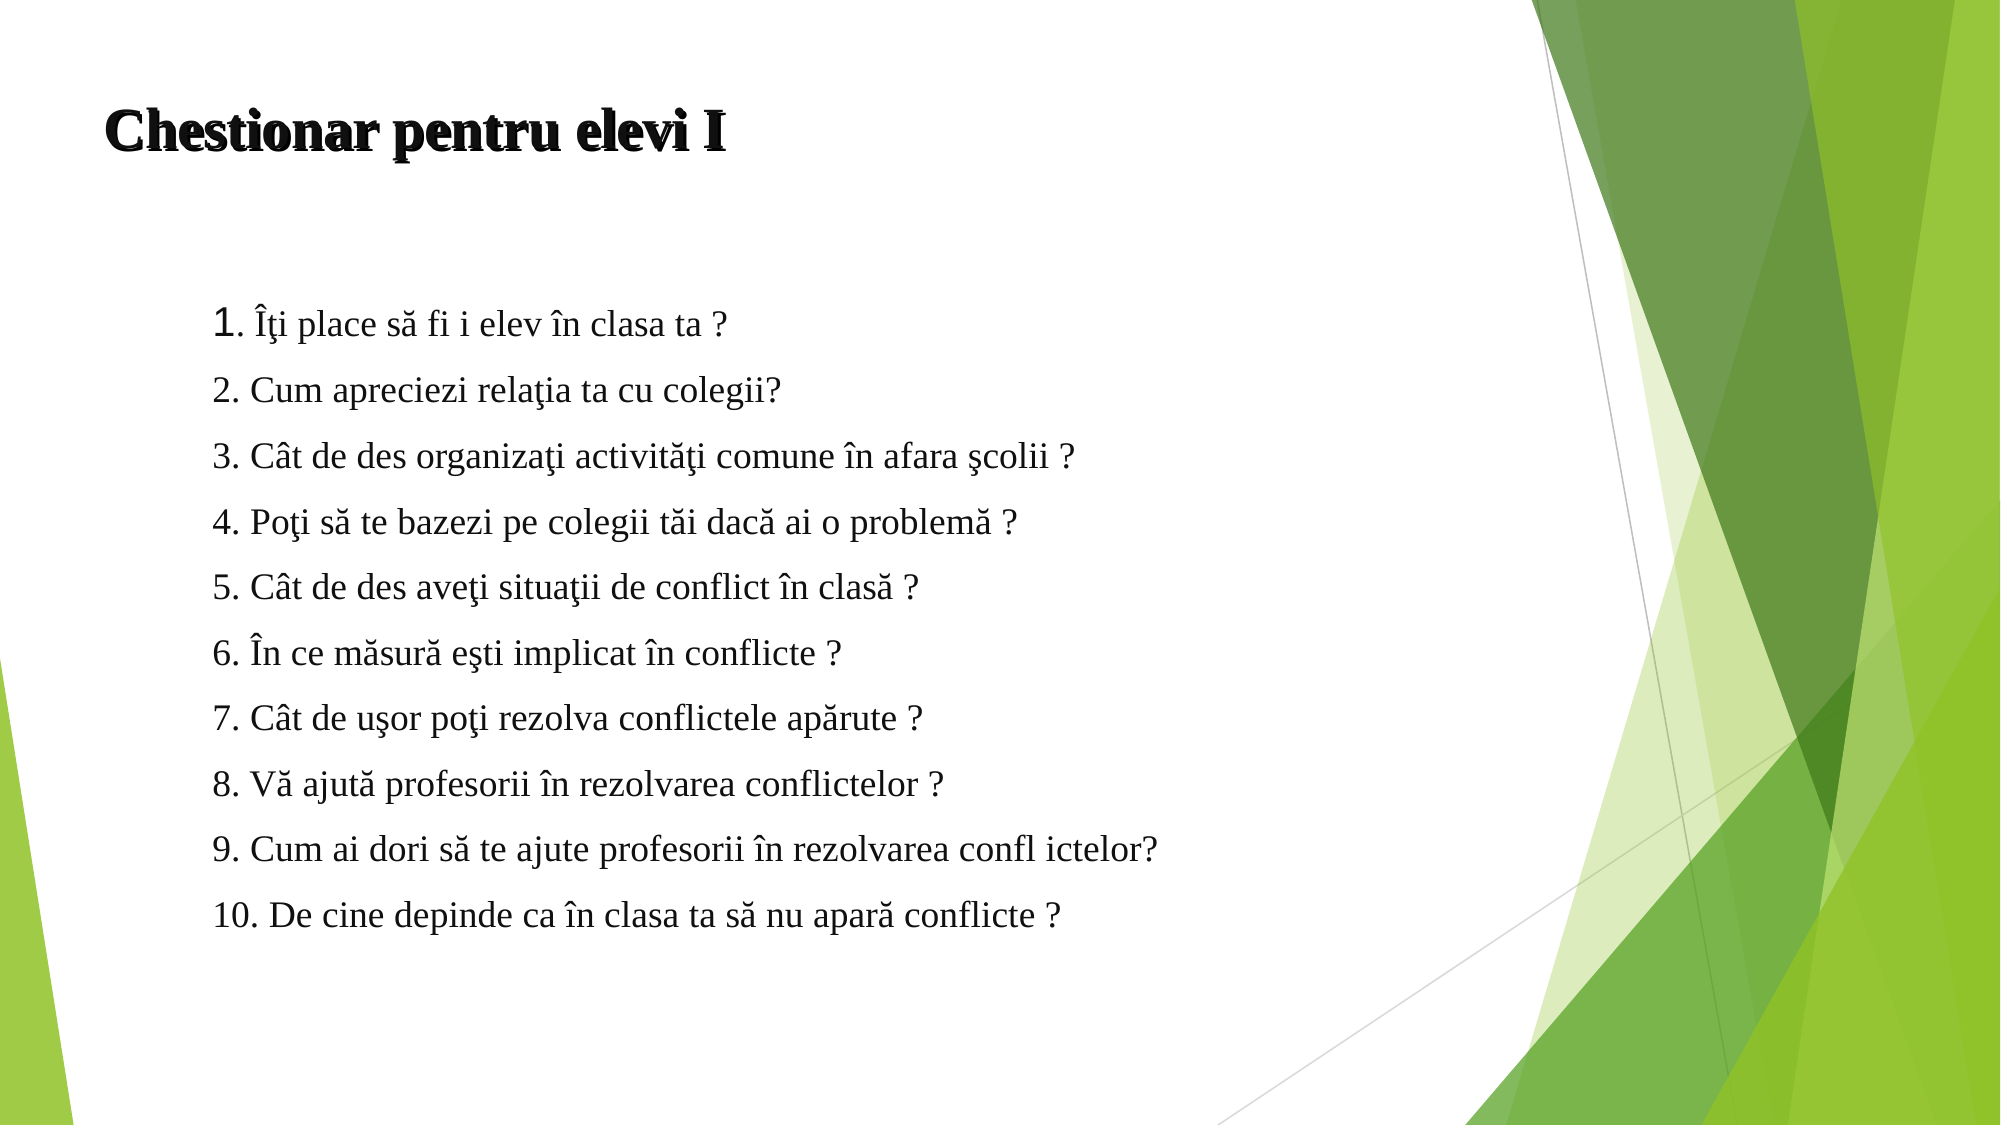

Chestionar pentru elevi I
1. Îţi place să fi i elev în clasa ta ?
2. Cum apreciezi relaţia ta cu colegii?
3. Cât de des organizaţi activităţi comune în afara şcolii ?
4. Poţi să te bazezi pe colegii tăi dacă ai o problemă ?
5. Cât de des aveţi situaţii de conflict în clasă ?
6. În ce măsură eşti implicat în conflicte ?
7. Cât de uşor poţi rezolva conflictele apărute ?
8. Vă ajută profesorii în rezolvarea conflictelor ?
9. Cum ai dori să te ajute profesorii în rezolvarea confl ictelor?
10. De cine depinde ca în clasa ta să nu apară conflicte ?